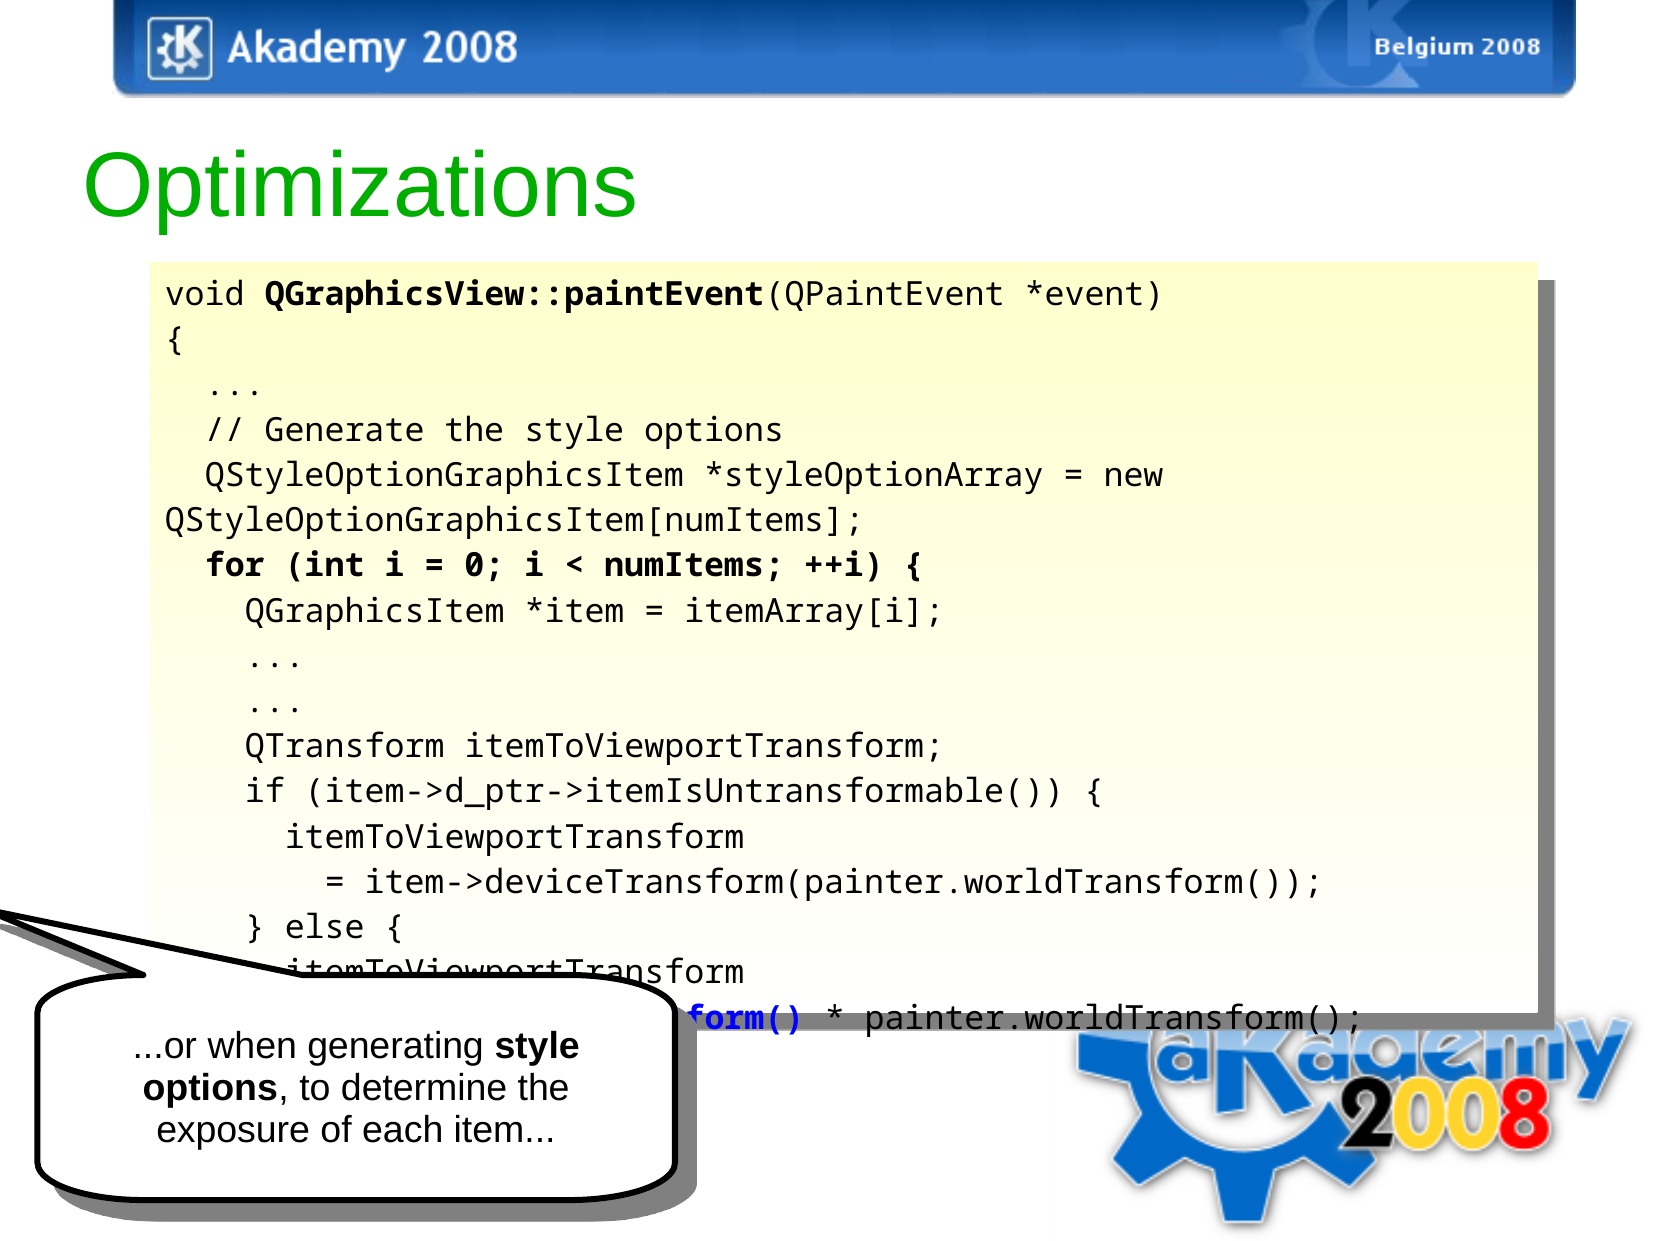

# Optimizations
void QGraphicsView::paintEvent(QPaintEvent *event)
{
 ...
 // Generate the style options
 QStyleOptionGraphicsItem *styleOptionArray = new QStyleOptionGraphicsItem[numItems];
 for (int i = 0; i < numItems; ++i) {
 QGraphicsItem *item = itemArray[i];
 ...
 ...
 QTransform itemToViewportTransform;
 if (item->d_ptr->itemIsUntransformable()) {
 itemToViewportTransform
 = item->deviceTransform(painter.worldTransform());
 } else {
 itemToViewportTransform
 = item->sceneTransform() * painter.worldTransform();
 }
 ...
...or when generating style options, to determine the exposure of each item...